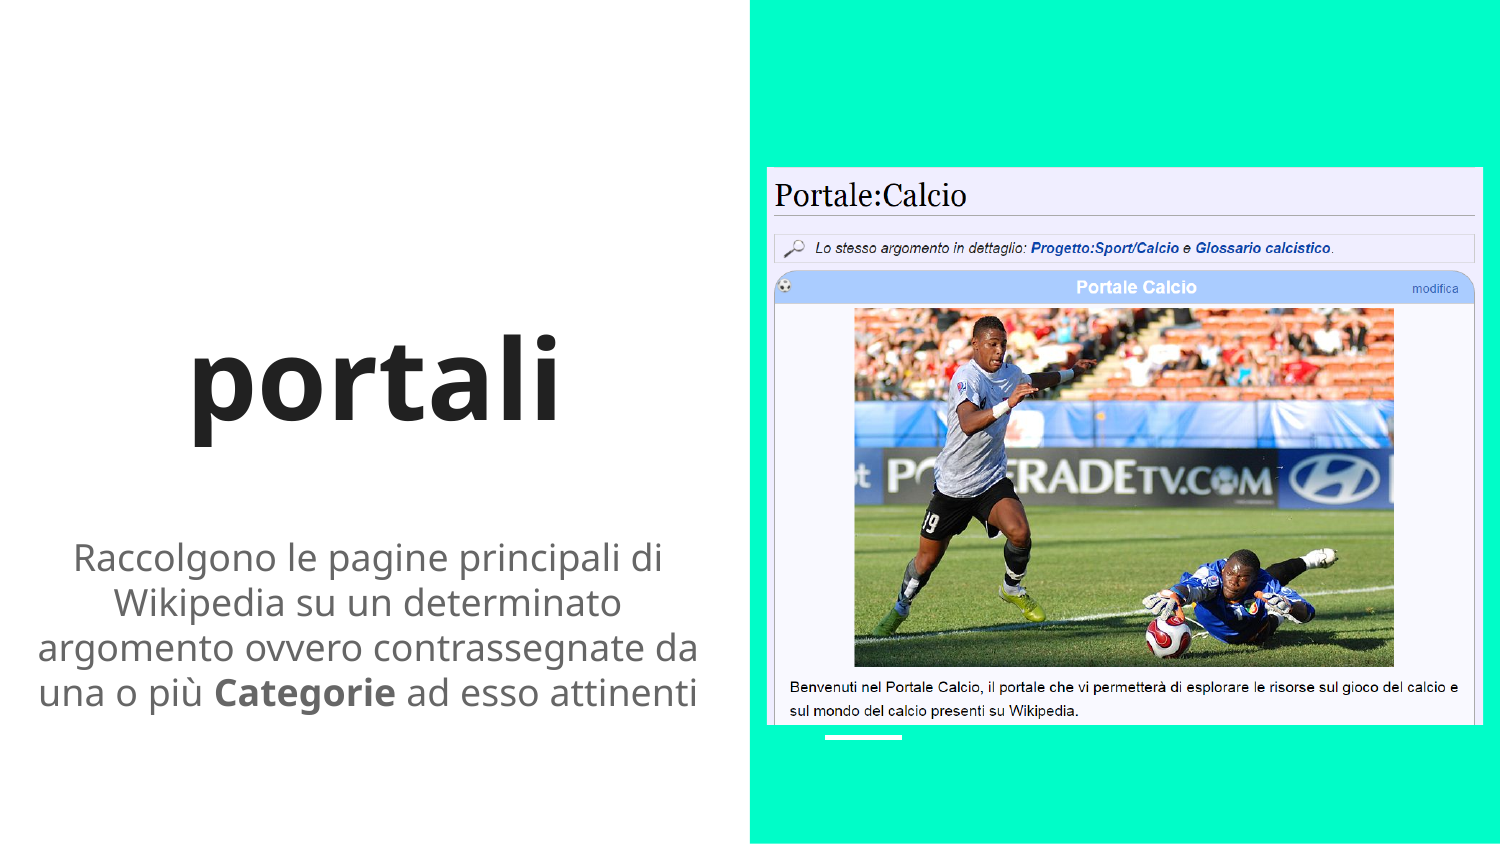

# portali
Raccolgono le pagine principali di Wikipedia su un determinato argomento ovvero contrassegnate da una o più Categorie ad esso attinenti